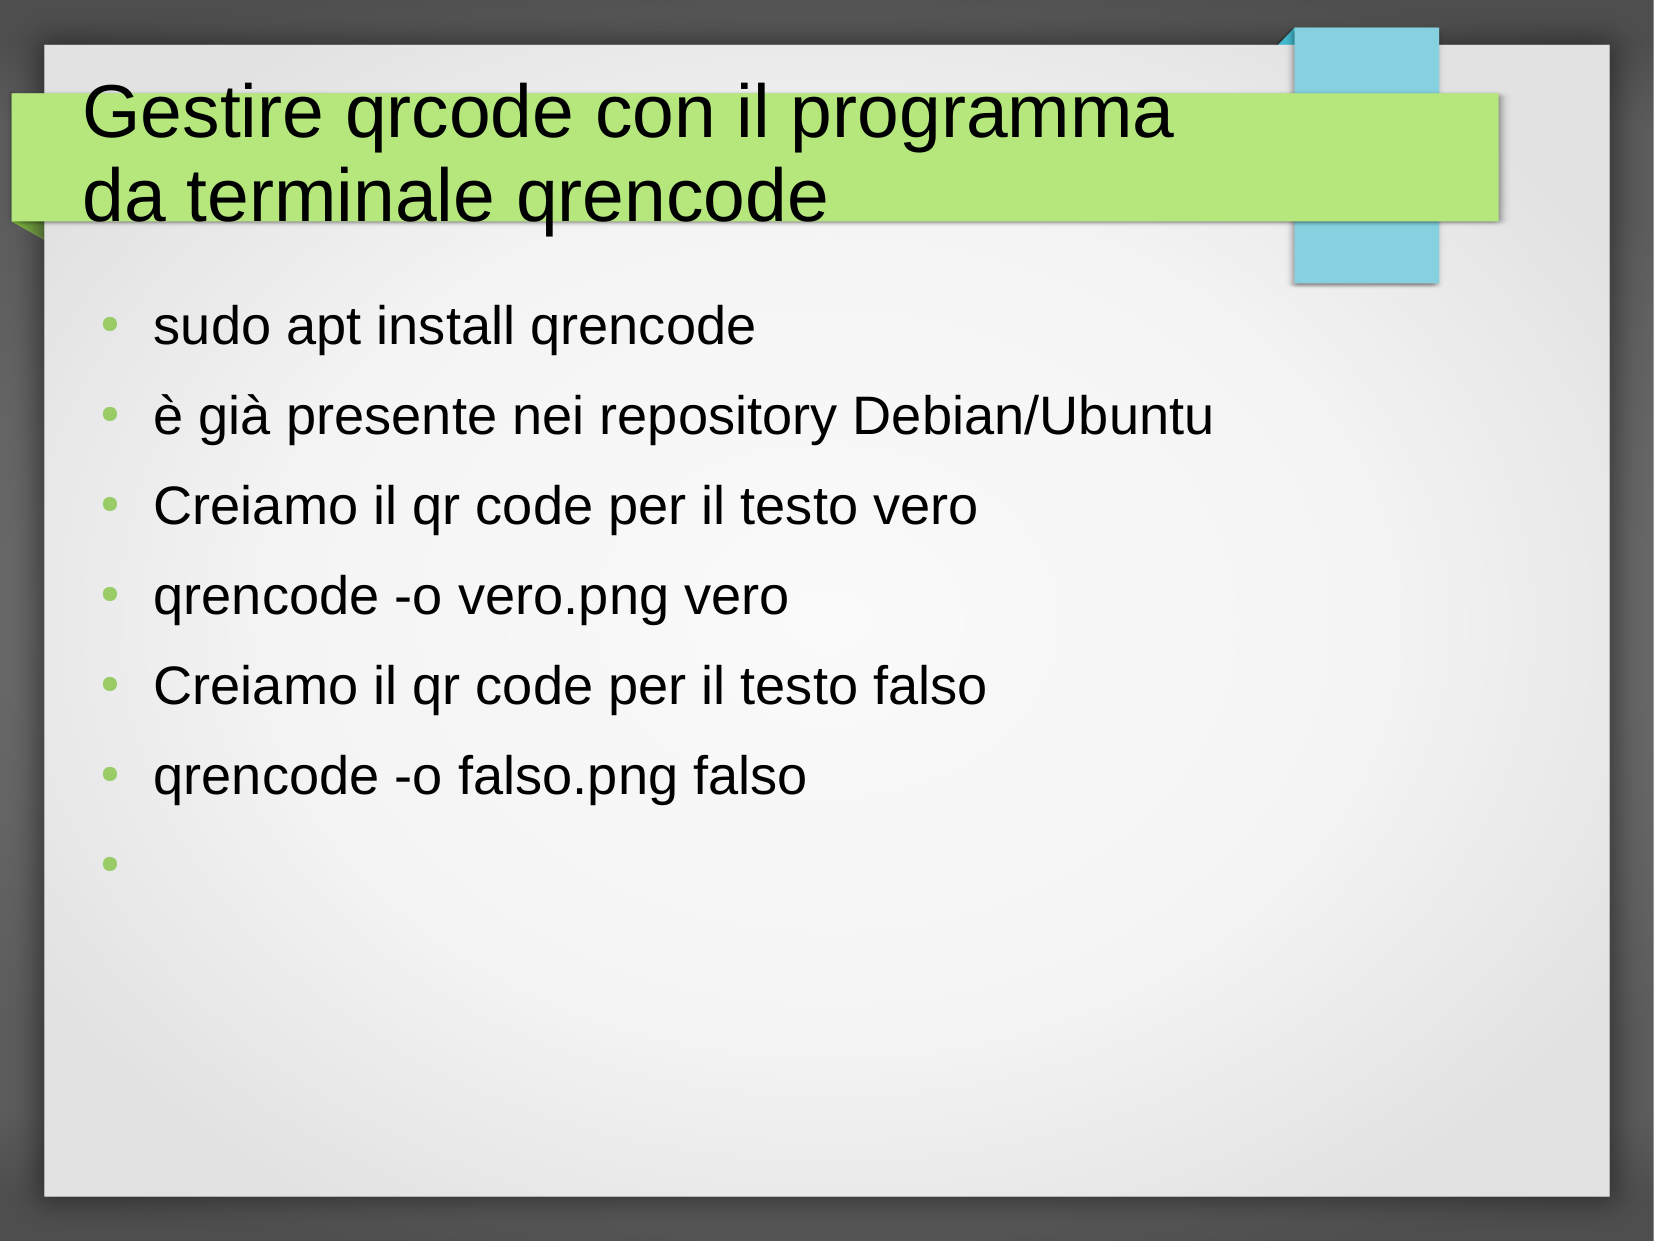

# Gestire qrcode con il programma da terminale qrencode
sudo apt install qrencode
è già presente nei repository Debian/Ubuntu
Creiamo il qr code per il testo vero
qrencode -o vero.png vero
Creiamo il qr code per il testo falso
qrencode -o falso.png falso